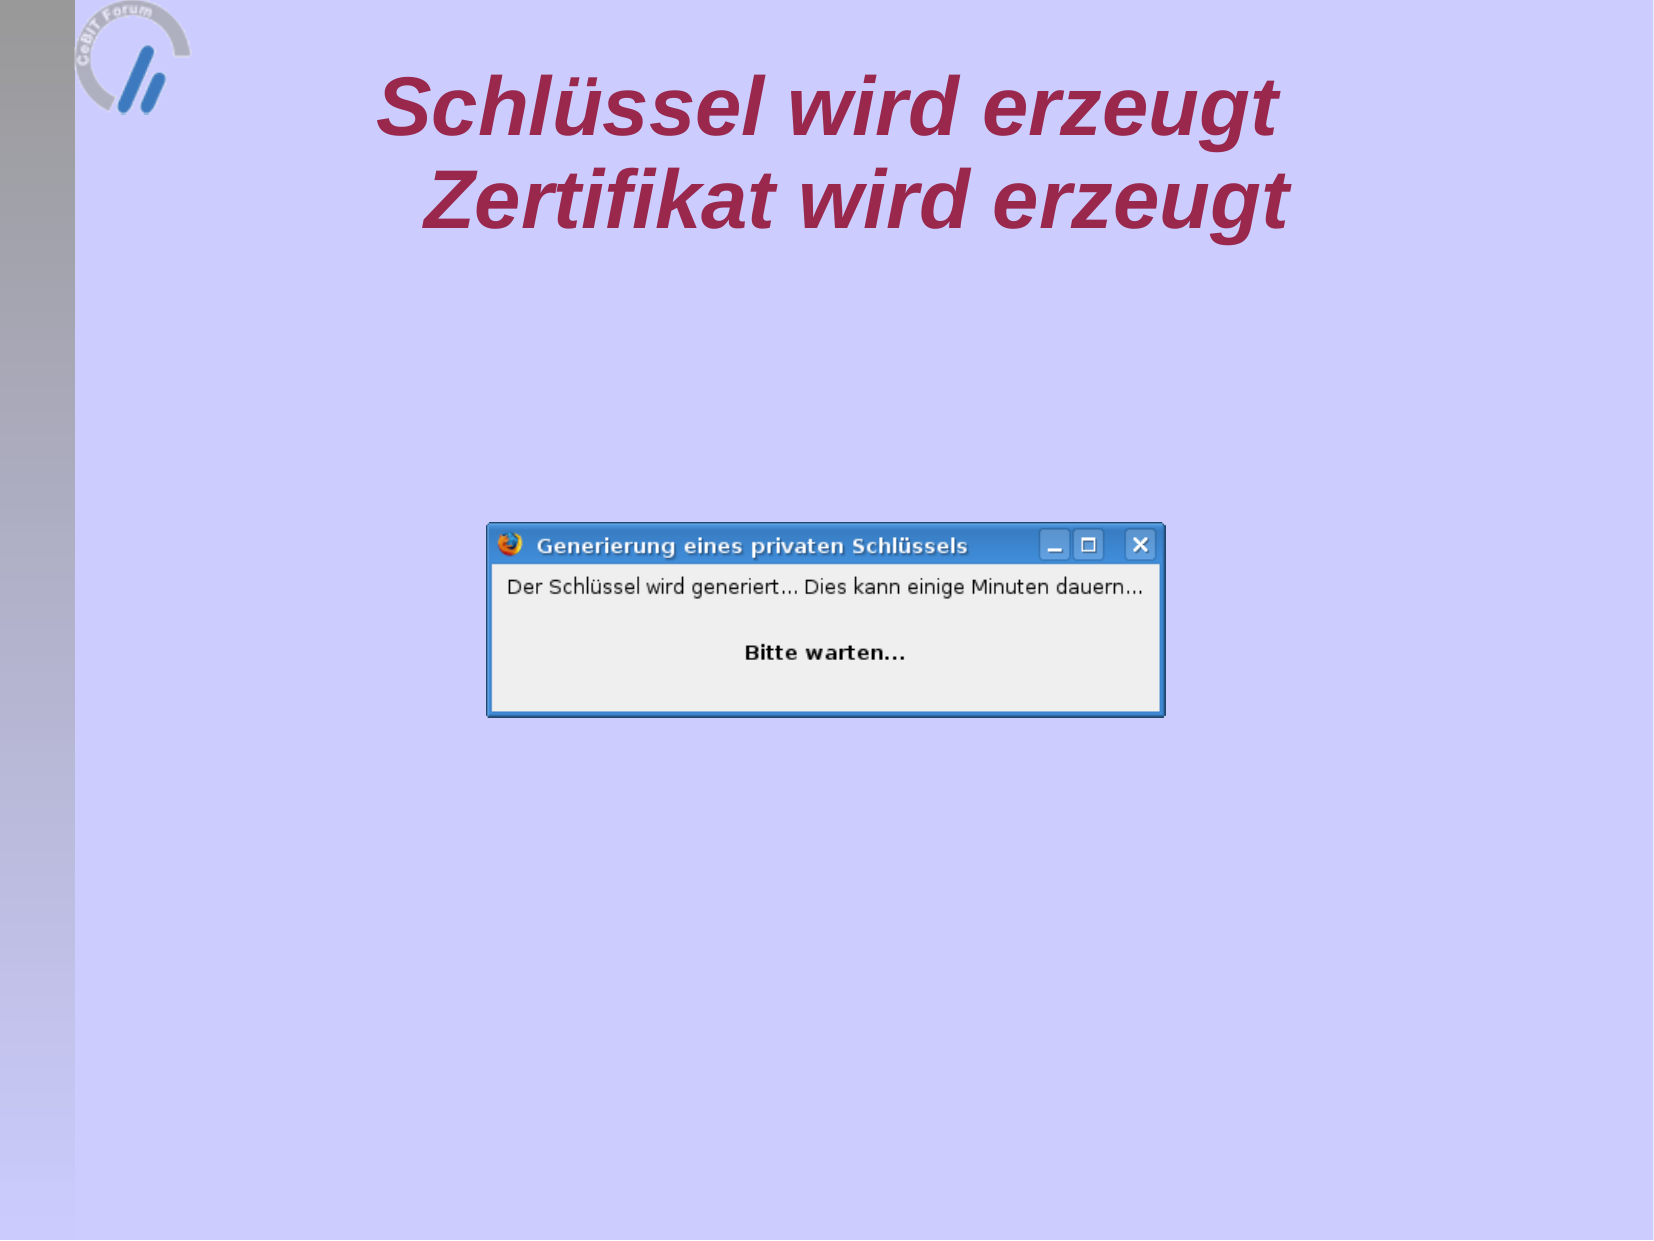

# Schlüssel wird erzeugt Zertifikat wird erzeugt